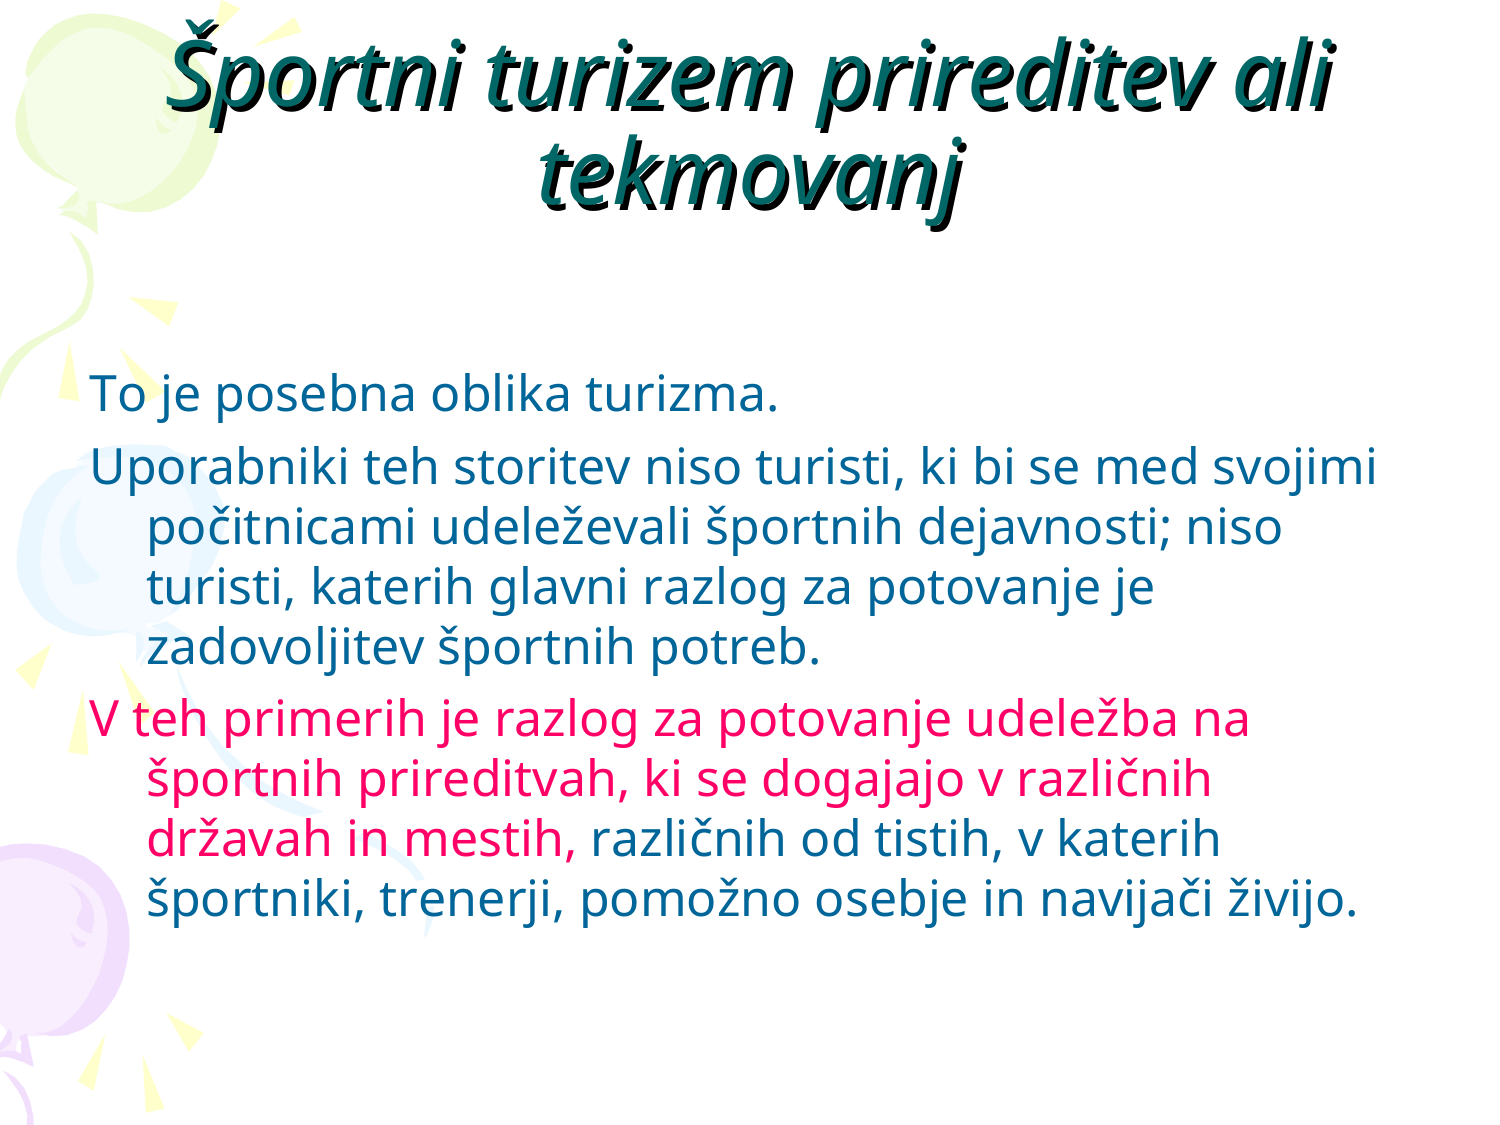

# Športni turizem prireditev ali tekmovanj
To je posebna oblika turizma.
Uporabniki teh storitev niso turisti, ki bi se med svojimi počitnicami udeleževali športnih dejavnosti; niso turisti, katerih glavni razlog za potovanje je zadovoljitev športnih potreb.
V teh primerih je razlog za potovanje udeležba na športnih prireditvah, ki se dogajajo v različnih državah in mestih, različnih od tistih, v katerih športniki, trenerji, pomožno osebje in navijači živijo.